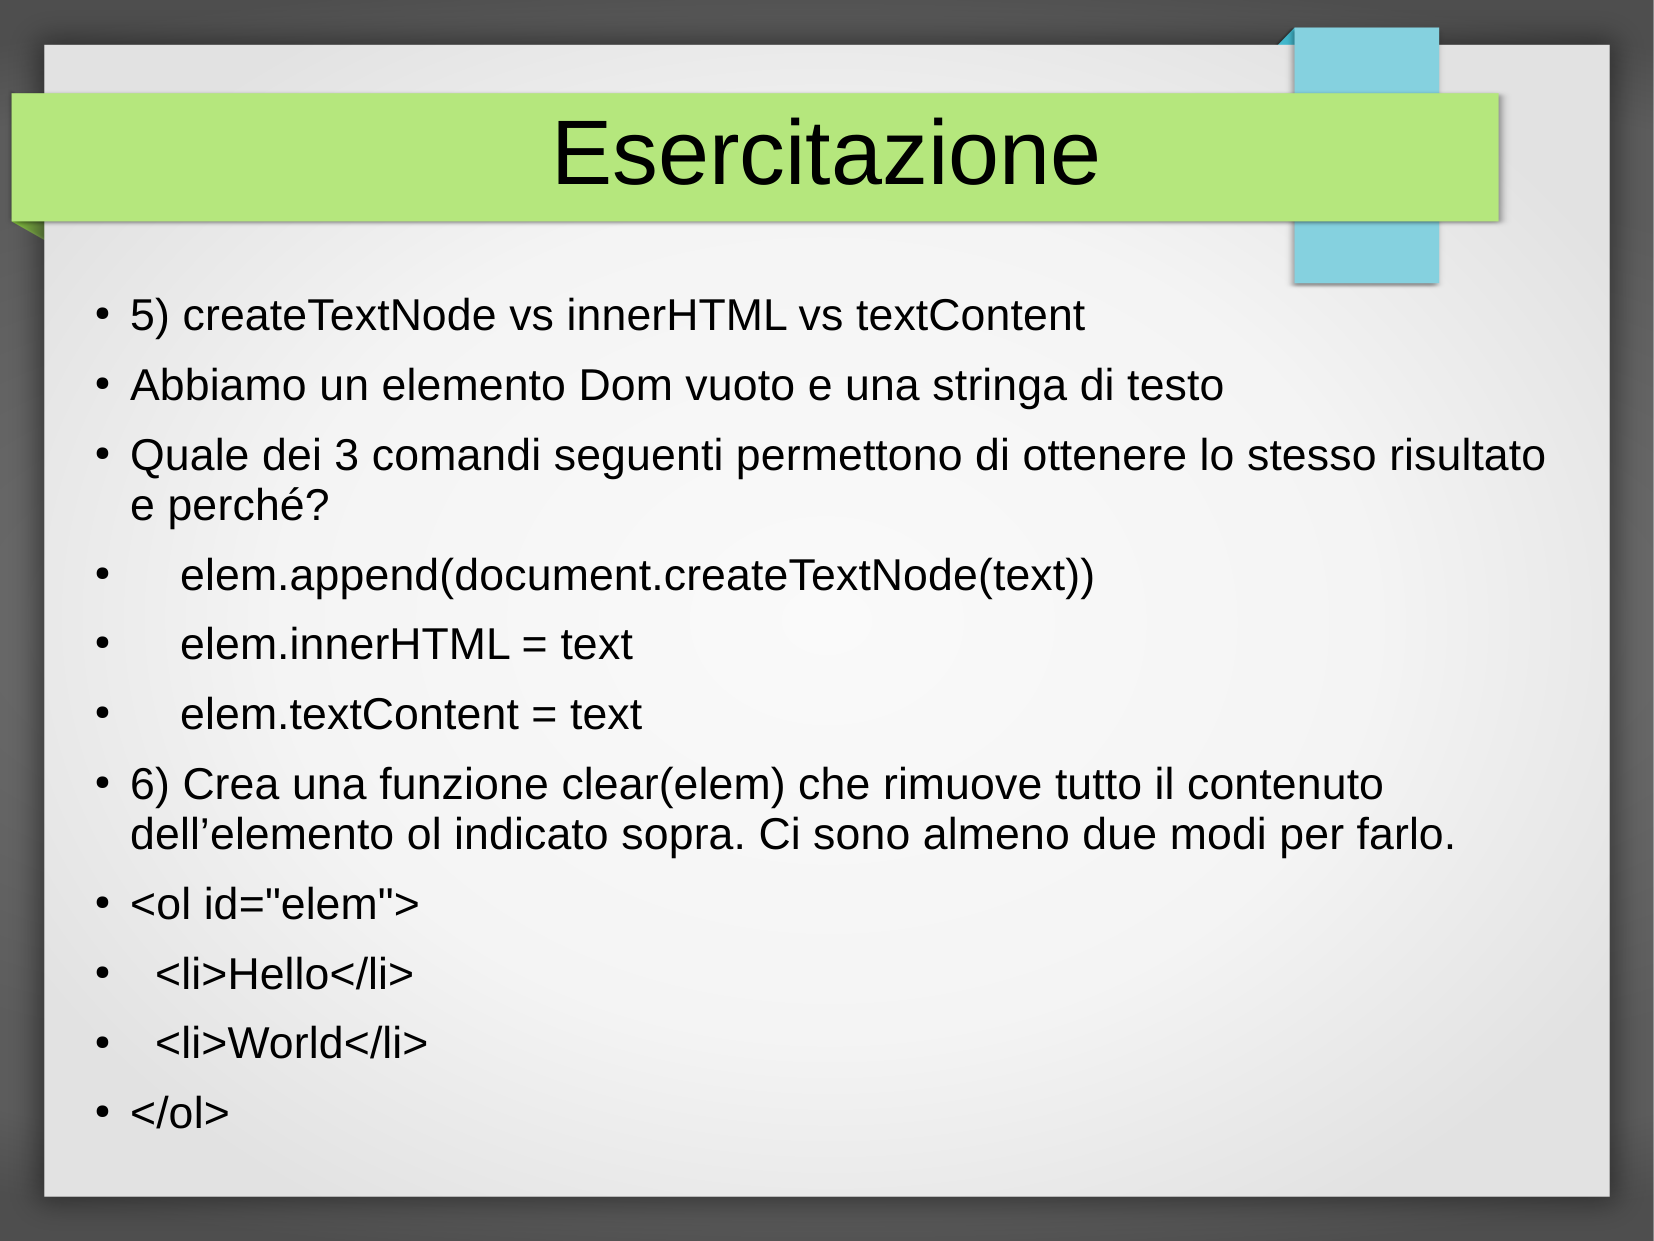

# Esercitazione
5) createTextNode vs innerHTML vs textContent
Abbiamo un elemento Dom vuoto e una stringa di testo
Quale dei 3 comandi seguenti permettono di ottenere lo stesso risultato e perché?
 elem.append(document.createTextNode(text))
 elem.innerHTML = text
 elem.textContent = text
6) Crea una funzione clear(elem) che rimuove tutto il contenuto dell’elemento ol indicato sopra. Ci sono almeno due modi per farlo.
<ol id="elem">
 <li>Hello</li>
 <li>World</li>
</ol>